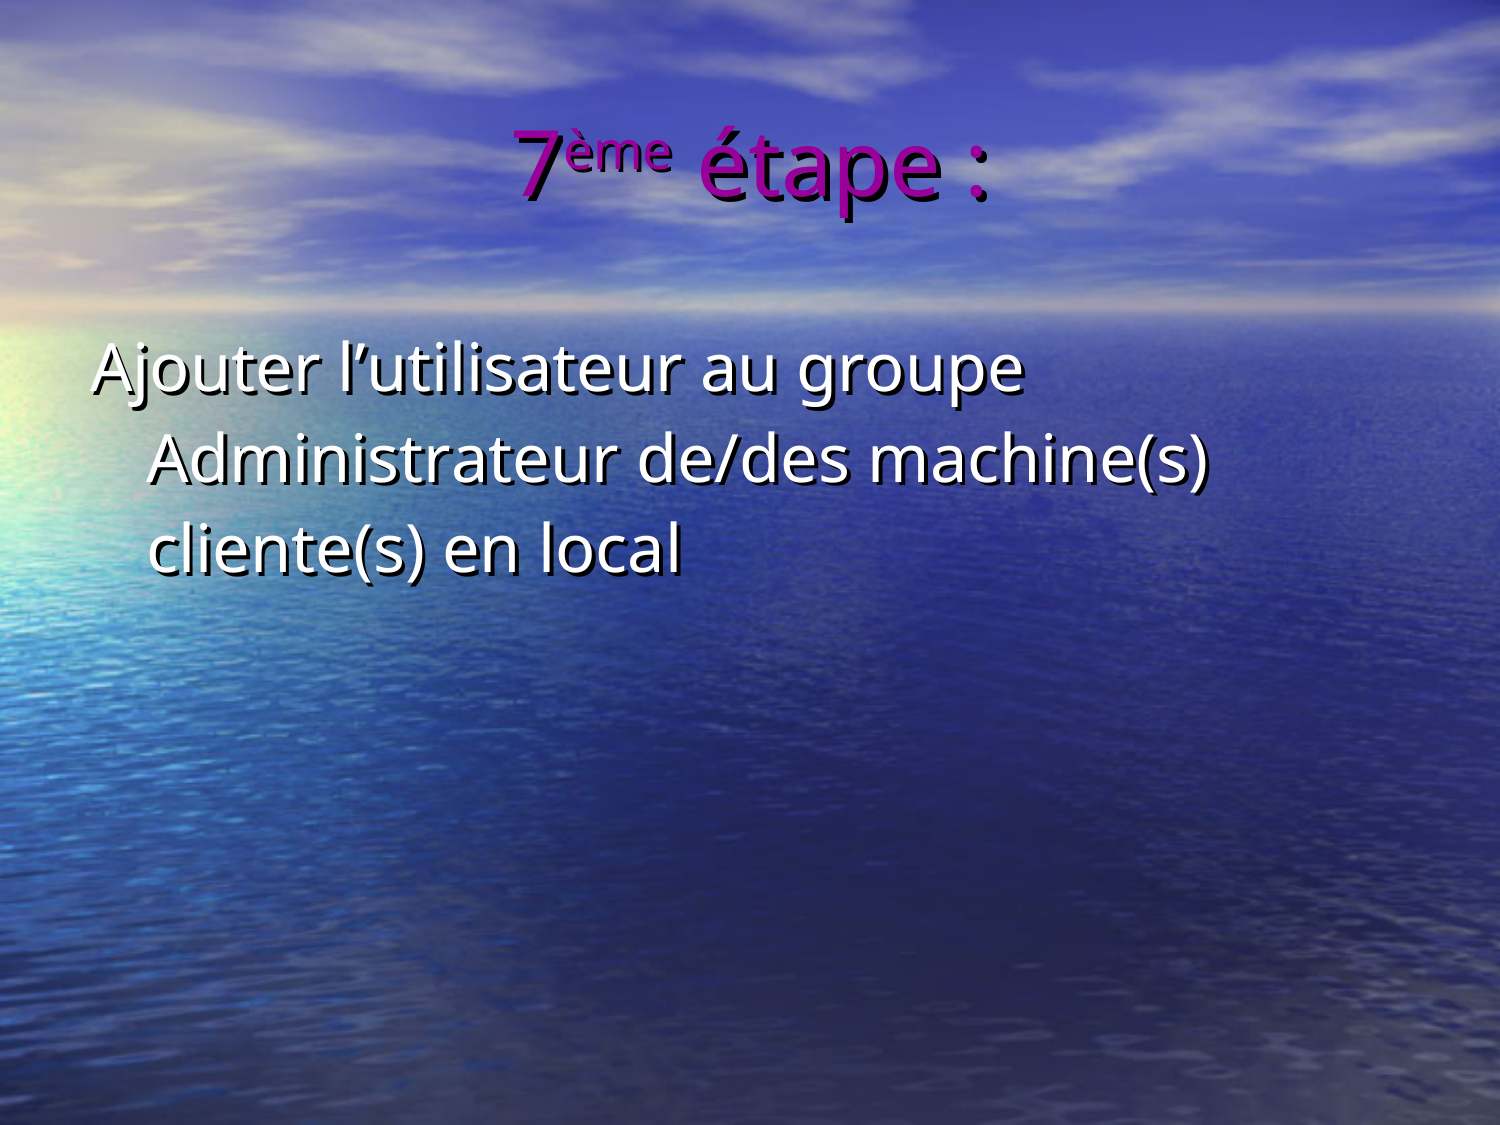

# 7ème étape :
Ajouter l’utilisateur au groupe Administrateur de/des machine(s) cliente(s) en local